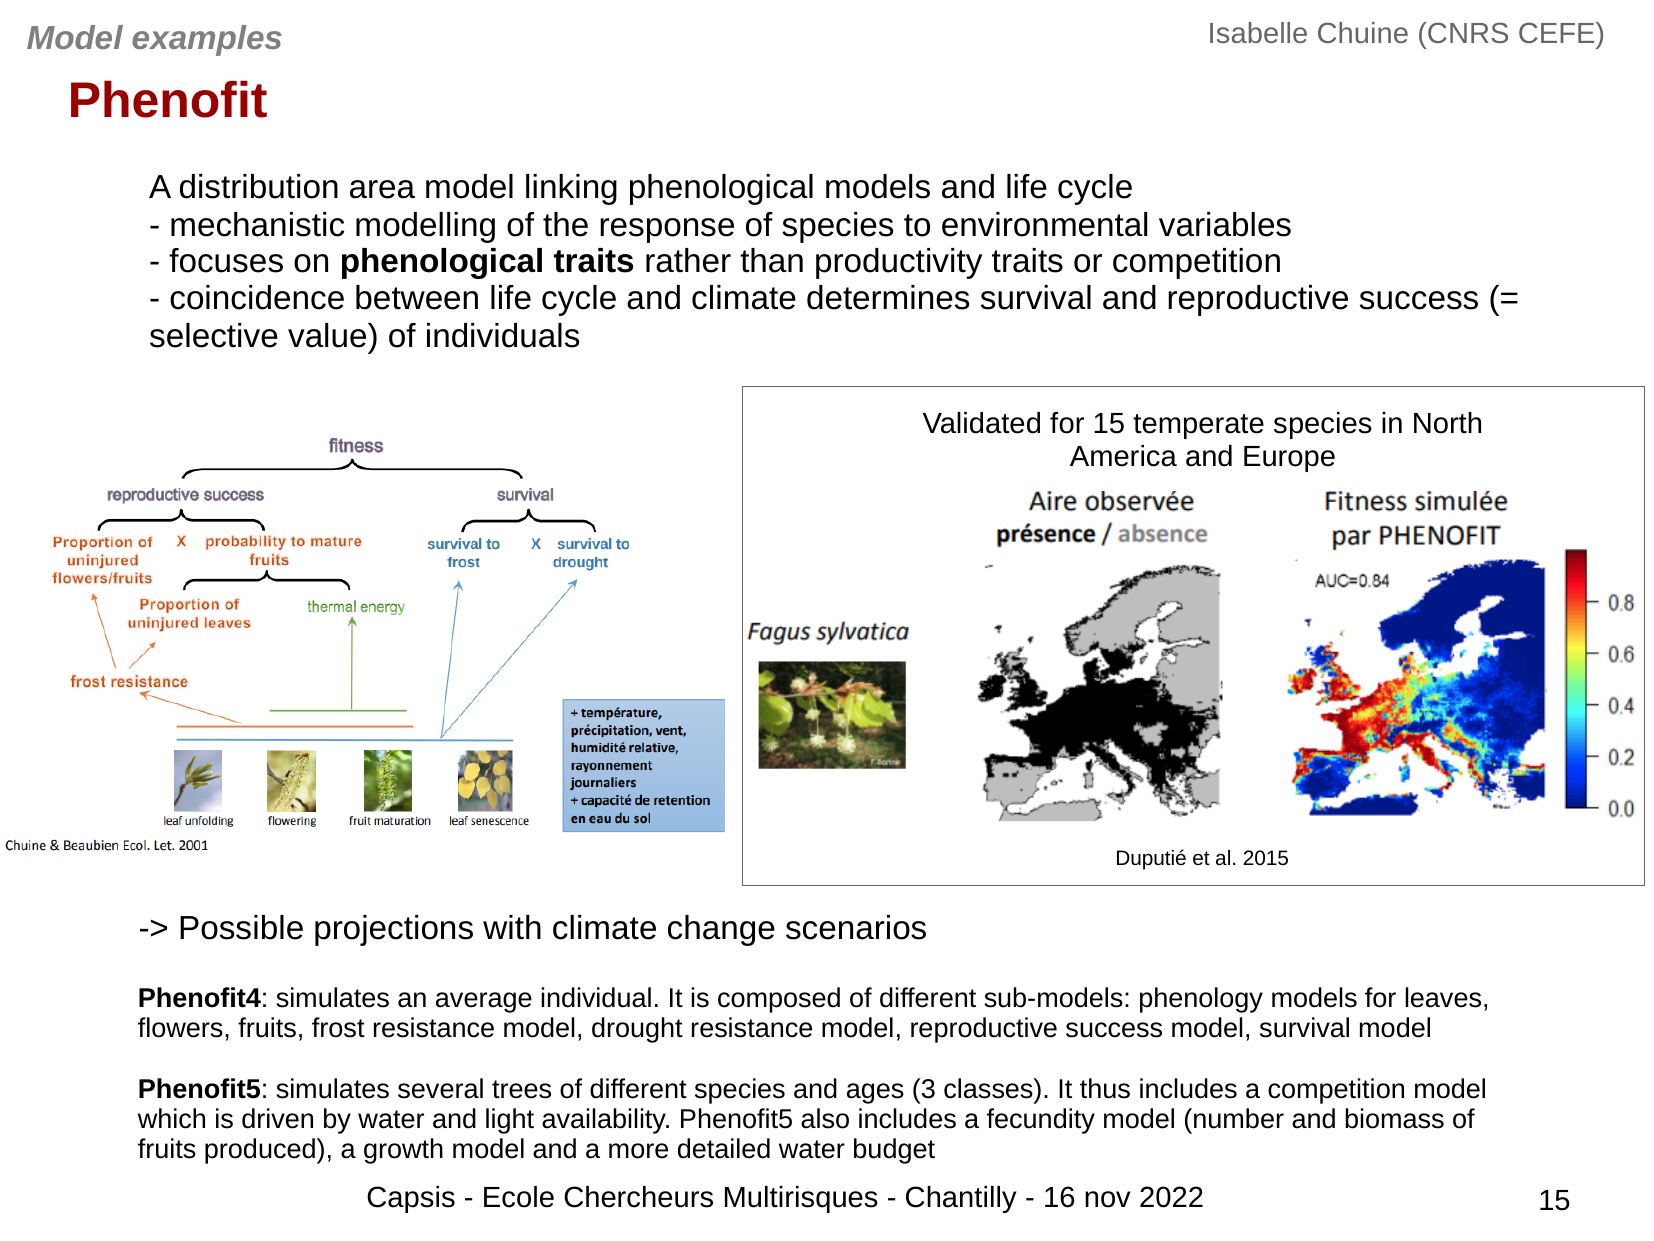

Isabelle Chuine (CNRS CEFE)
Model examples
Phenofit
A distribution area model linking phenological models and life cycle
- mechanistic modelling of the response of species to environmental variables
- focuses on phenological traits rather than productivity traits or competition
- coincidence between life cycle and climate determines survival and reproductive success (= selective value) of individuals
Validated for 15 temperate species in North America and Europe
Duputié et al. 2015
-> Possible projections with climate change scenarios
Phenofit4: simulates an average individual. It is composed of different sub-models: phenology models for leaves, flowers, fruits, frost resistance model, drought resistance model, reproductive success model, survival model
Phenofit5: simulates several trees of different species and ages (3 classes). It thus includes a competition model which is driven by water and light availability. Phenofit5 also includes a fecundity model (number and biomass of fruits produced), a growth model and a more detailed water budget
15